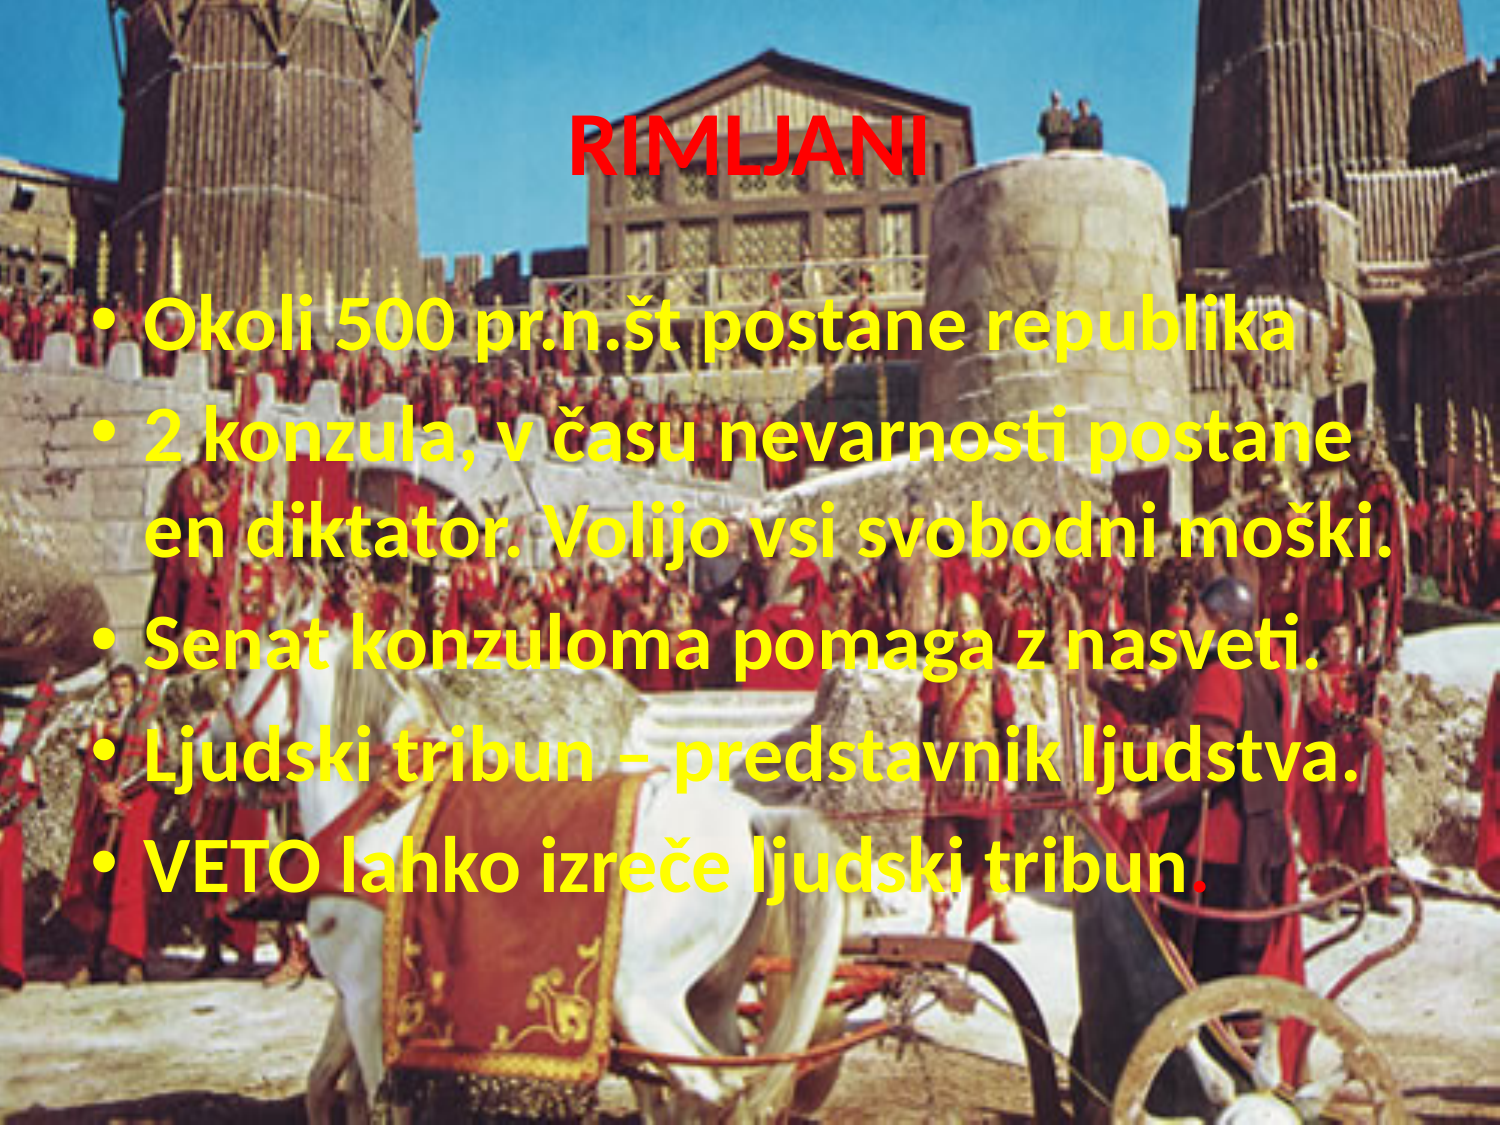

# RIMLJANI
Okoli 500 pr.n.št postane republika
2 konzula, v času nevarnosti postane en diktator. Volijo vsi svobodni moški.
Senat konzuloma pomaga z nasveti.
Ljudski tribun – predstavnik ljudstva.
VETO lahko izreče ljudski tribun.